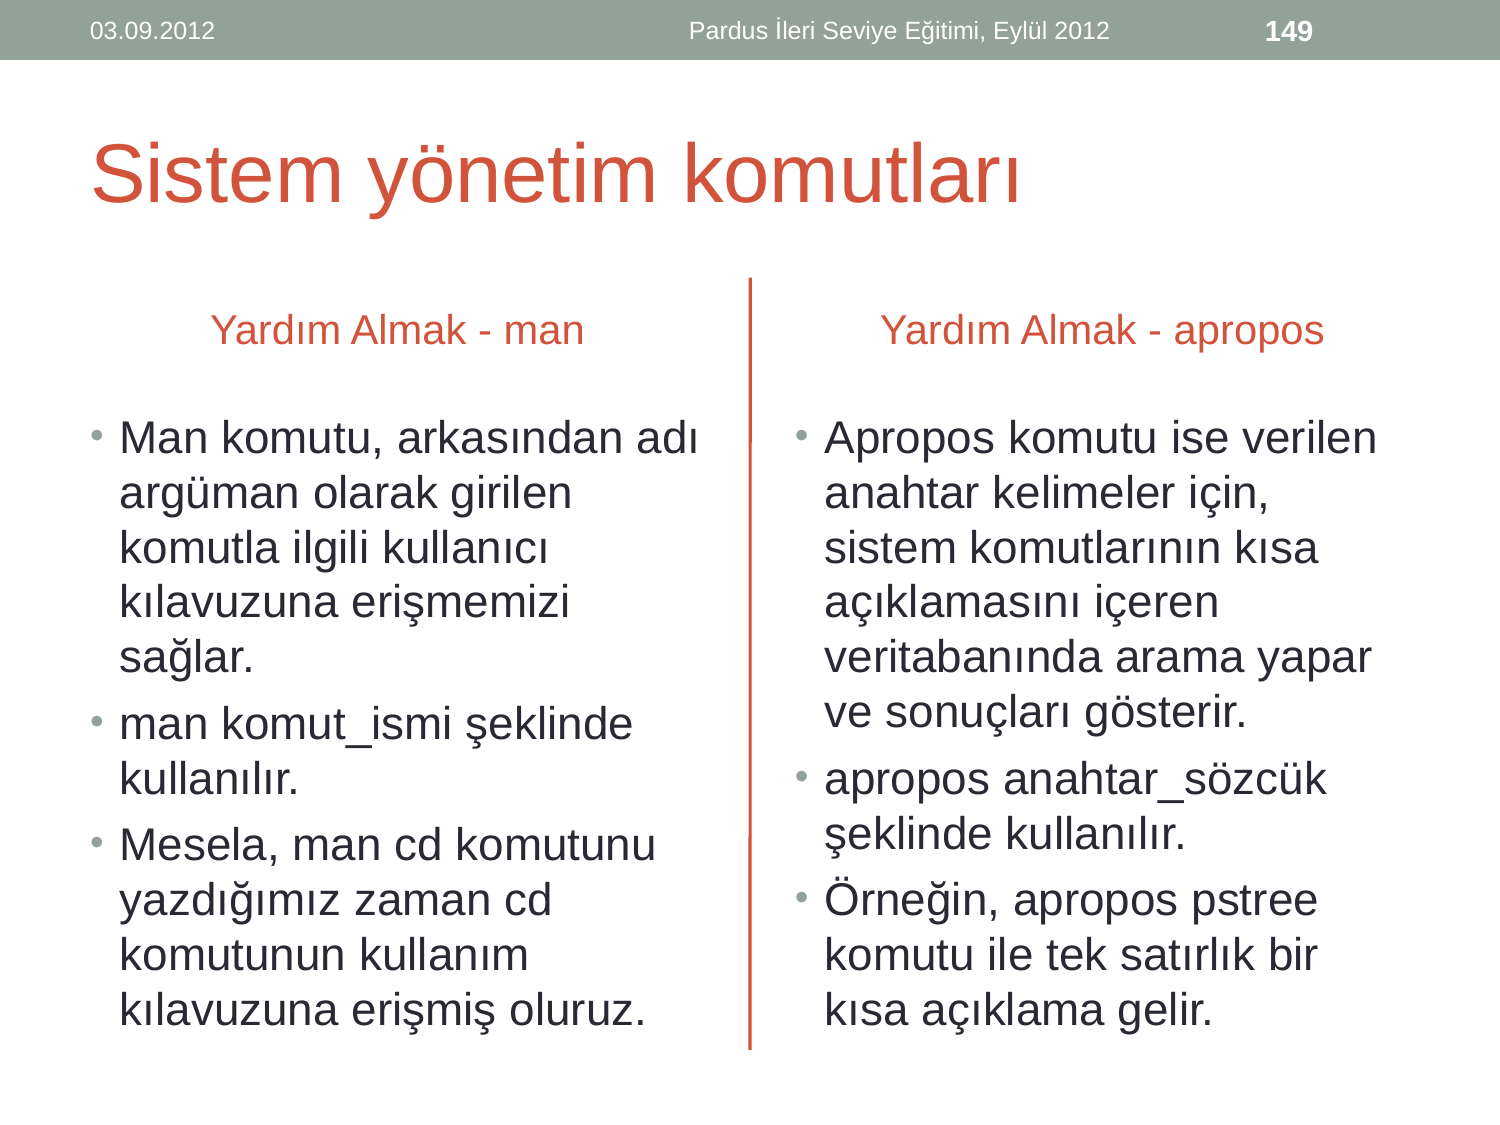

03.09.2012
Pardus İleri Seviye Eğitimi, Eylül 2012
# Sistem yönetim komutları
Yardım Almak - man
Yardım Almak - apropos
Man komutu, arkasından adı argüman olarak girilen komutla ilgili kullanıcı kılavuzuna erişmemizi sağlar.
man komut_ismi şeklinde kullanılır.
Mesela, man cd komutunu yazdığımız zaman cd komutunun kullanım kılavuzuna erişmiş oluruz.
Apropos komutu ise verilen anahtar kelimeler için, sistem komutlarının kısa açıklamasını içeren veritabanında arama yapar ve sonuçları gösterir.
apropos anahtar_sözcük şeklinde kullanılır.
Örneğin, apropos pstree komutu ile tek satırlık bir kısa açıklama gelir.